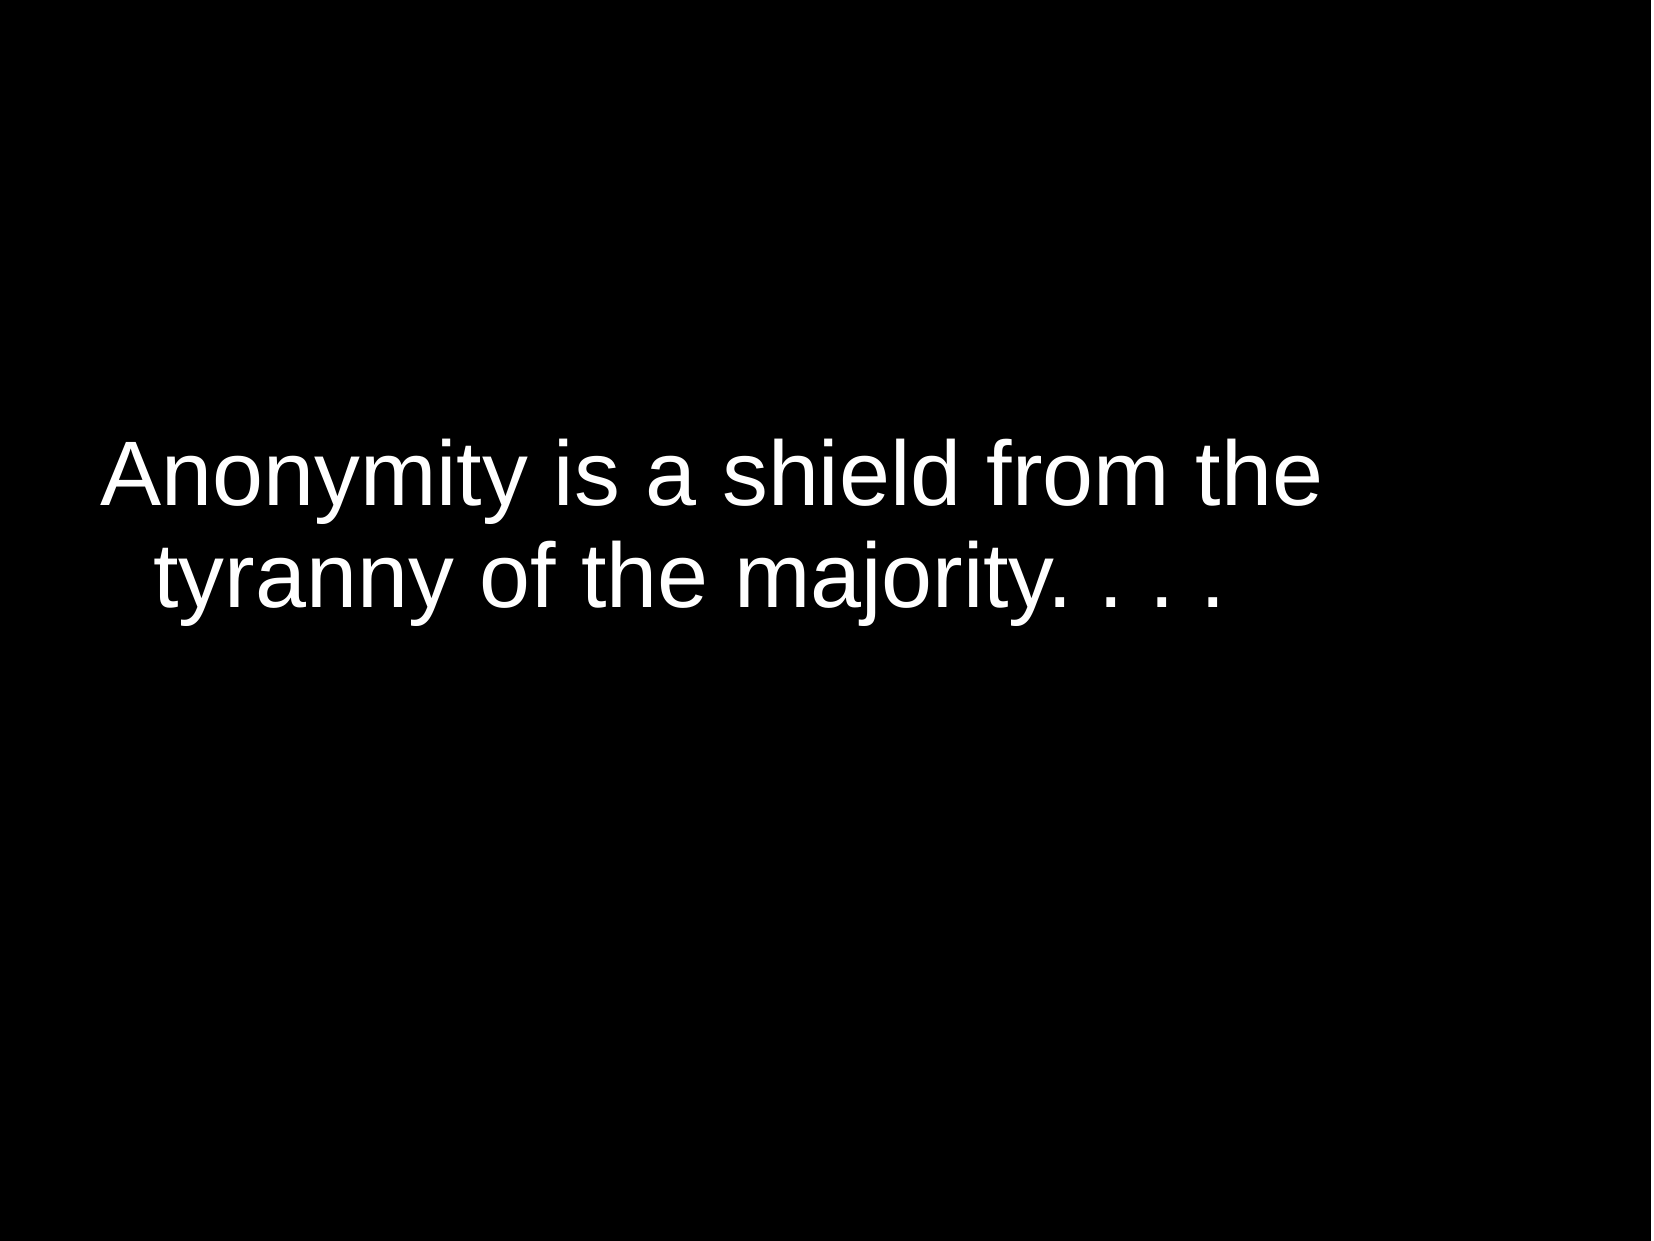

# Anonymity is a shield from the tyranny of the majority. . . .